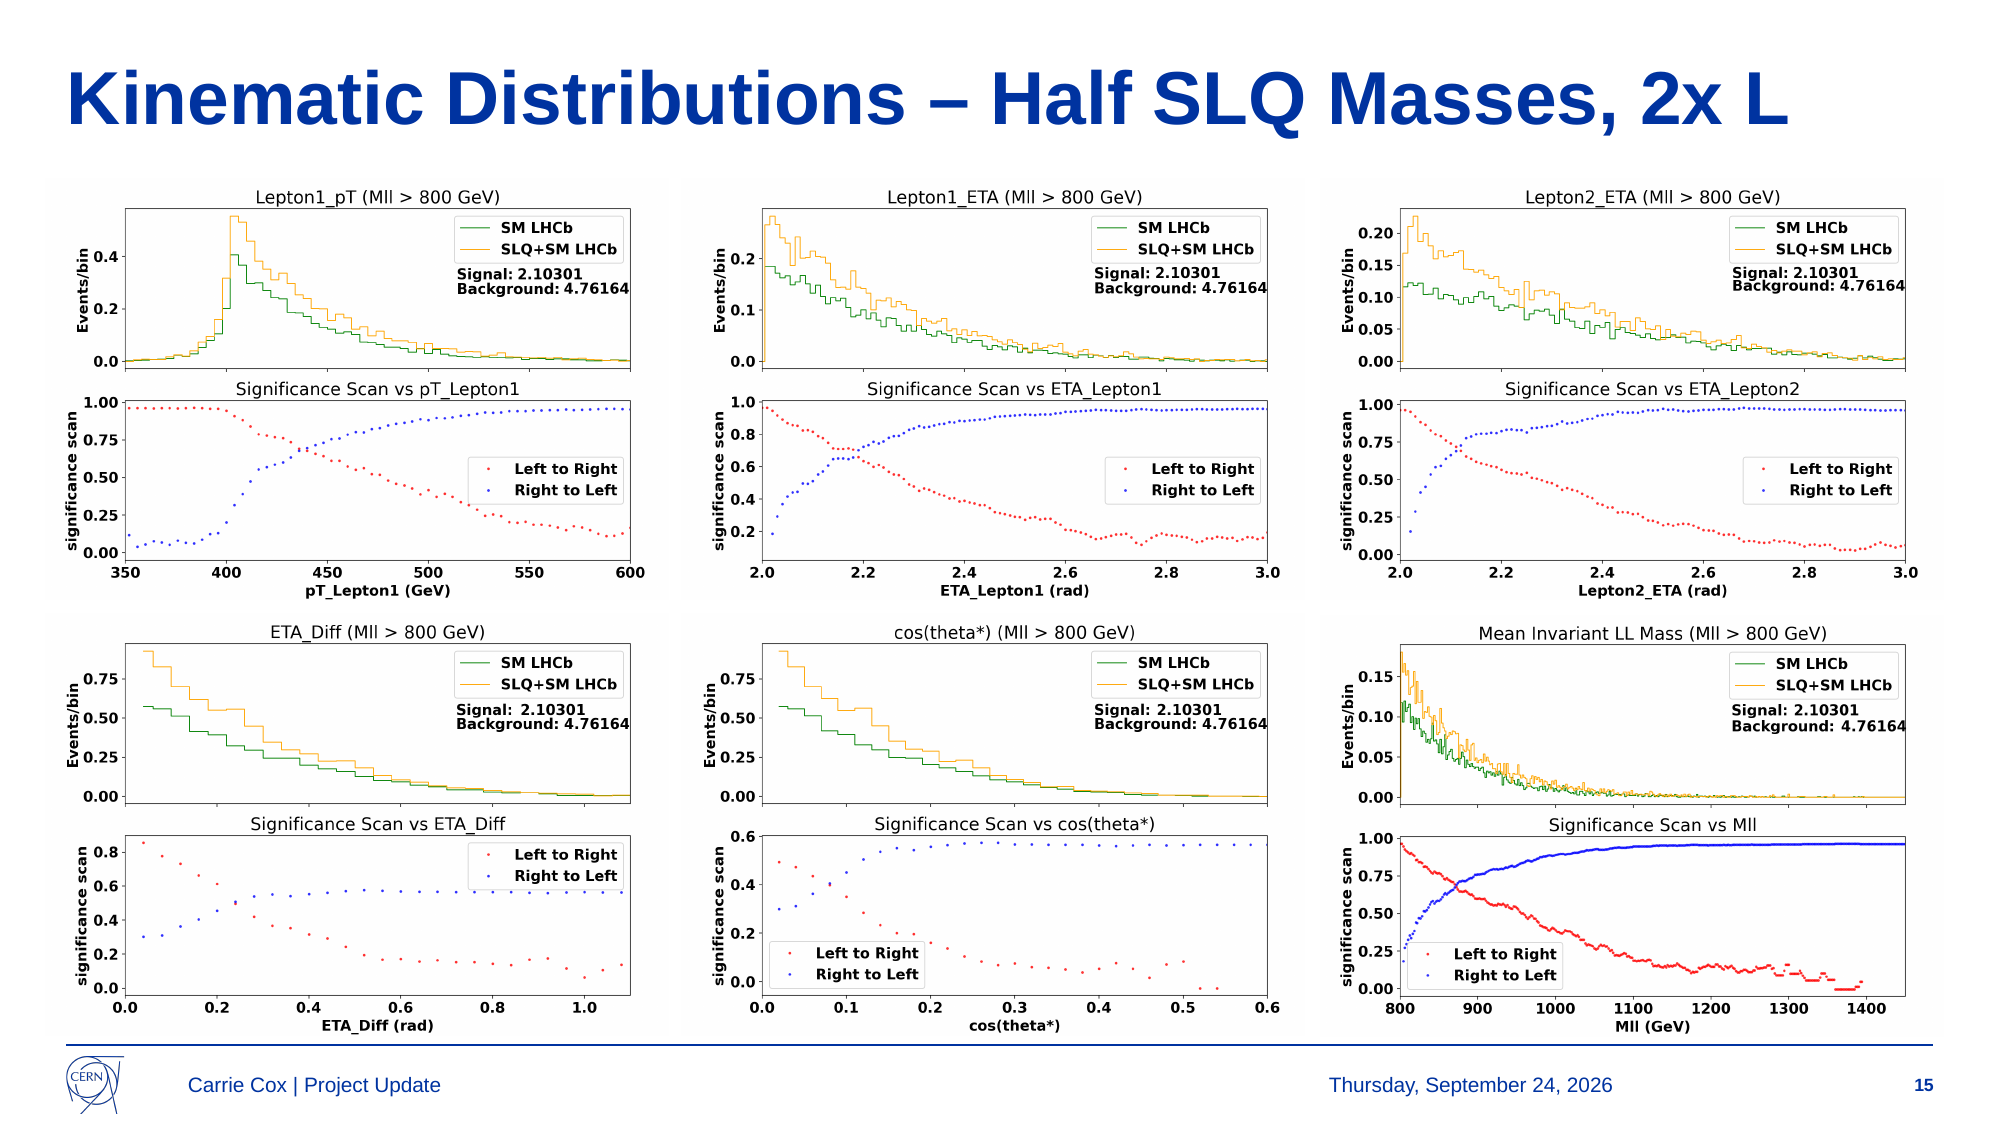

# Kinematic Distributions – Half SLQ Masses, 2x L
Carrie Cox | Project Update